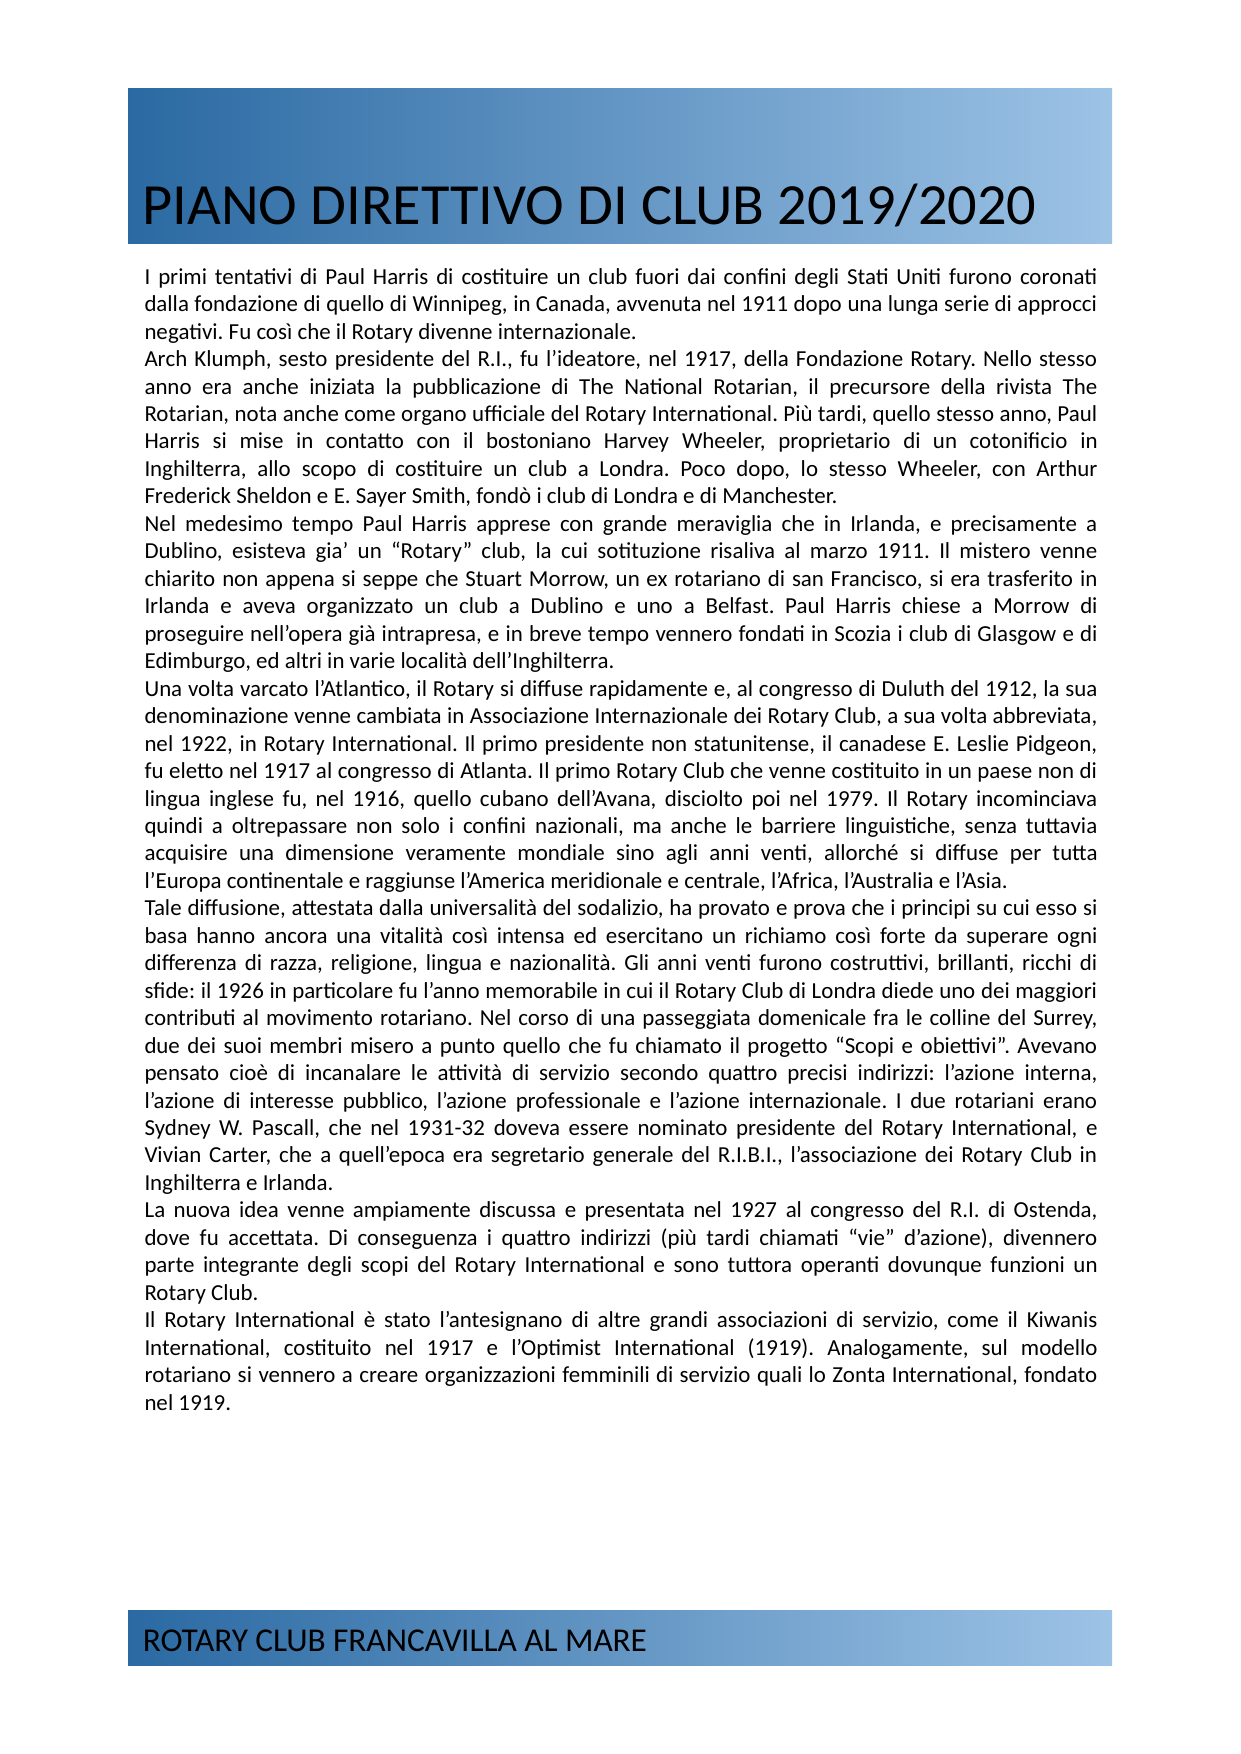

PIANO DIRETTIVO DI CLUB 2019/2020
I primi tentativi di Paul Harris di costituire un club fuori dai confini degli Stati Uniti furono coronati dalla fondazione di quello di Winnipeg, in Canada, avvenuta nel 1911 dopo una lunga serie di approcci negativi. Fu così che il Rotary divenne internazionale.
Arch Klumph, sesto presidente del R.I., fu l’ideatore, nel 1917, della Fondazione Rotary. Nello stesso anno era anche iniziata la pubblicazione di The National Rotarian, il precursore della rivista The Rotarian, nota anche come organo ufficiale del Rotary International. Più tardi, quello stesso anno, Paul Harris si mise in contatto con il bostoniano Harvey Wheeler, proprietario di un cotonificio in Inghilterra, allo scopo di costituire un club a Londra. Poco dopo, lo stesso Wheeler, con Arthur Frederick Sheldon e E. Sayer Smith, fondò i club di Londra e di Manchester.
Nel medesimo tempo Paul Harris apprese con grande meraviglia che in Irlanda, e precisamente a Dublino, esisteva gia’ un “Rotary” club, la cui sotituzione risaliva al marzo 1911. Il mistero venne chiarito non appena si seppe che Stuart Morrow, un ex rotariano di san Francisco, si era trasferito in Irlanda e aveva organizzato un club a Dublino e uno a Belfast. Paul Harris chiese a Morrow di proseguire nell’opera già intrapresa, e in breve tempo vennero fondati in Scozia i club di Glasgow e di Edimburgo, ed altri in varie località dell’Inghilterra.
Una volta varcato l’Atlantico, il Rotary si diffuse rapidamente e, al congresso di Duluth del 1912, la sua denominazione venne cambiata in Associazione Internazionale dei Rotary Club, a sua volta abbreviata, nel 1922, in Rotary International. Il primo presidente non statunitense, il canadese E. Leslie Pidgeon, fu eletto nel 1917 al congresso di Atlanta. Il primo Rotary Club che venne costituito in un paese non di lingua inglese fu, nel 1916, quello cubano dell’Avana, disciolto poi nel 1979. Il Rotary incominciava quindi a oltrepassare non solo i confini nazionali, ma anche le barriere linguistiche, senza tuttavia acquisire una dimensione veramente mondiale sino agli anni venti, allorché si diffuse per tutta l’Europa continentale e raggiunse l’America meridionale e centrale, l’Africa, l’Australia e l’Asia.
Tale diffusione, attestata dalla universalità del sodalizio, ha provato e prova che i principi su cui esso si basa hanno ancora una vitalità così intensa ed esercitano un richiamo così forte da superare ogni differenza di razza, religione, lingua e nazionalità. Gli anni venti furono costruttivi, brillanti, ricchi di sfide: il 1926 in particolare fu l’anno memorabile in cui il Rotary Club di Londra diede uno dei maggiori contributi al movimento rotariano. Nel corso di una passeggiata domenicale fra le colline del Surrey, due dei suoi membri misero a punto quello che fu chiamato il progetto “Scopi e obiettivi”. Avevano pensato cioè di incanalare le attività di servizio secondo quattro precisi indirizzi: l’azione interna, l’azione di interesse pubblico, l’azione professionale e l’azione internazionale. I due rotariani erano Sydney W. Pascall, che nel 1931-32 doveva essere nominato presidente del Rotary International, e Vivian Carter, che a quell’epoca era segretario generale del R.I.B.I., l’associazione dei Rotary Club in Inghilterra e Irlanda.
La nuova idea venne ampiamente discussa e presentata nel 1927 al congresso del R.I. di Ostenda, dove fu accettata. Di conseguenza i quattro indirizzi (più tardi chiamati “vie” d’azione), divennero parte integrante degli scopi del Rotary International e sono tuttora operanti dovunque funzioni un Rotary Club.
Il Rotary International è stato l’antesignano di altre grandi associazioni di servizio, come il Kiwanis International, costituito nel 1917 e l’Optimist International (1919). Analogamente, sul modello rotariano si vennero a creare organizzazioni femminili di servizio quali lo Zonta International, fondato nel 1919.
ROTARY CLUB FRANCAVILLA AL MARE